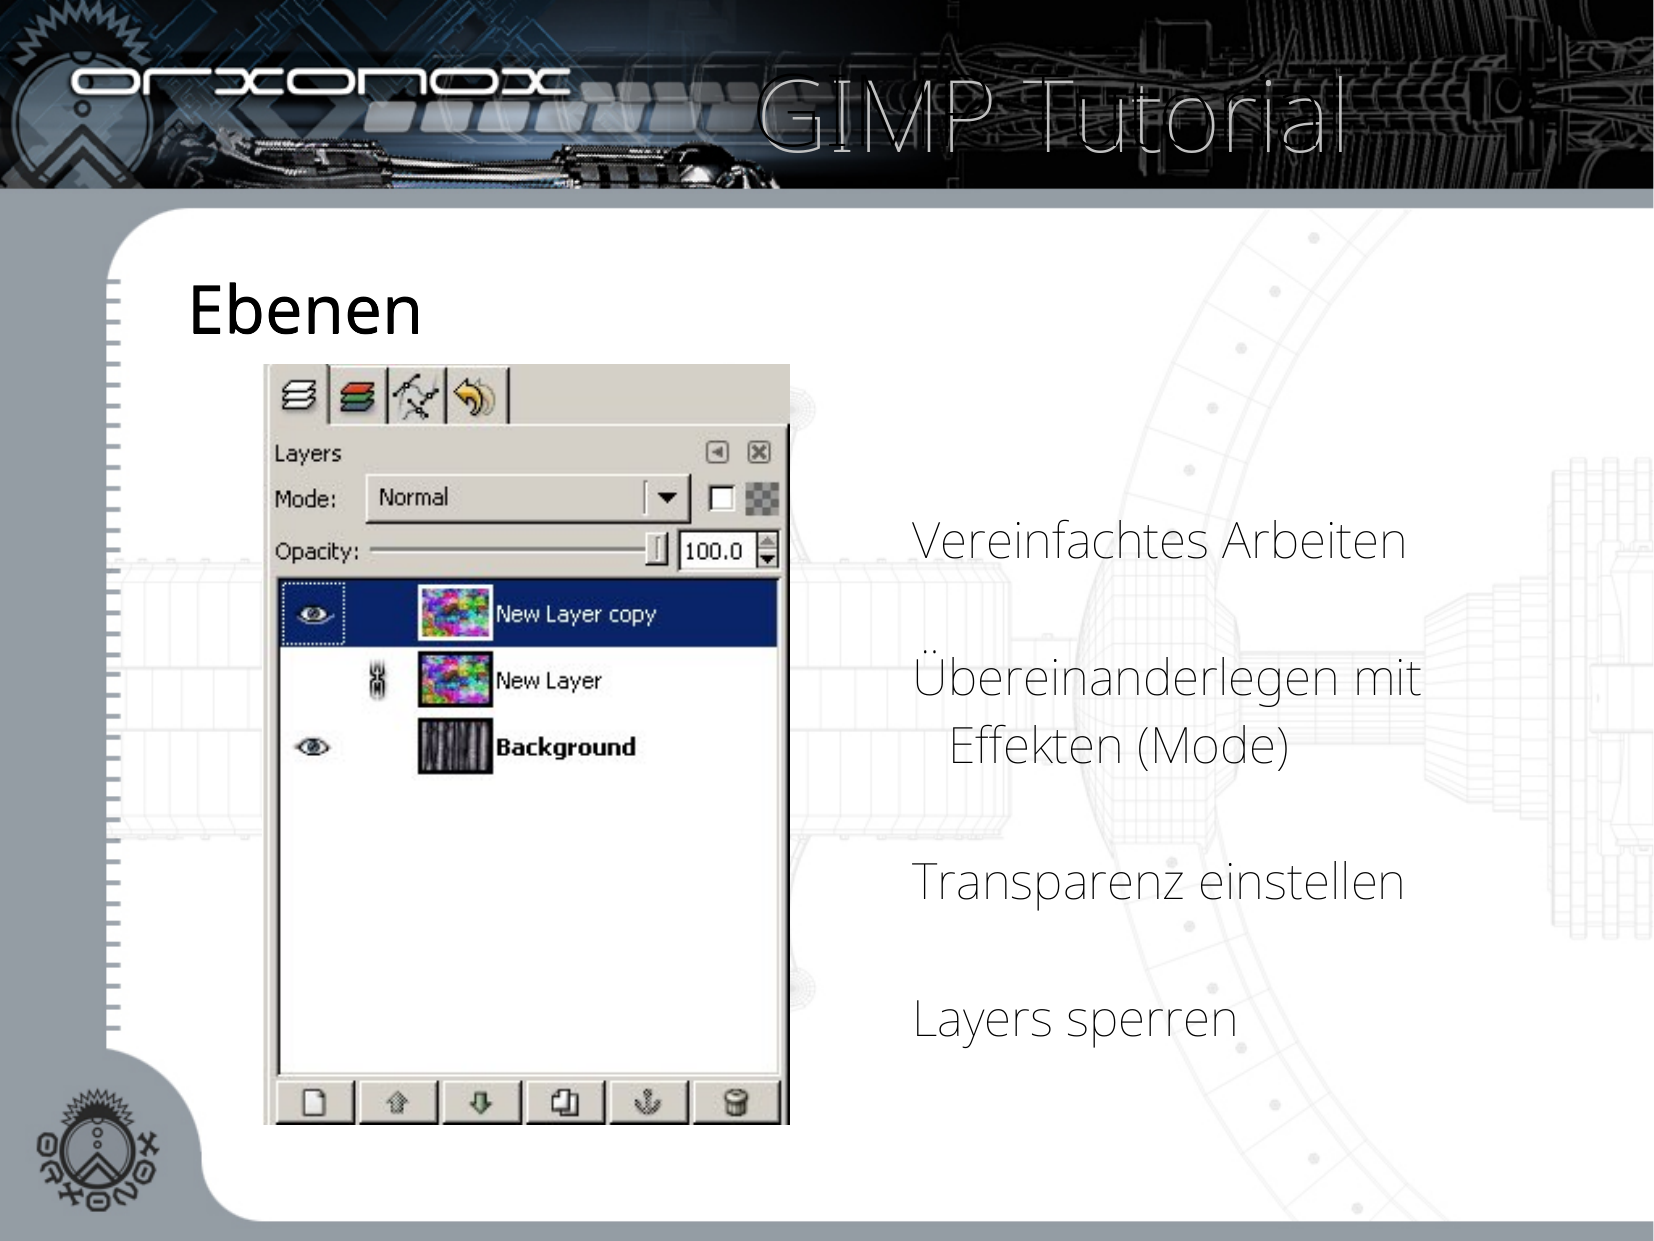

GIMP Tutorial
Ebenen
Vereinfachtes Arbeiten
Übereinanderlegen mit Effekten (Mode)
Transparenz einstellen
Layers sperren